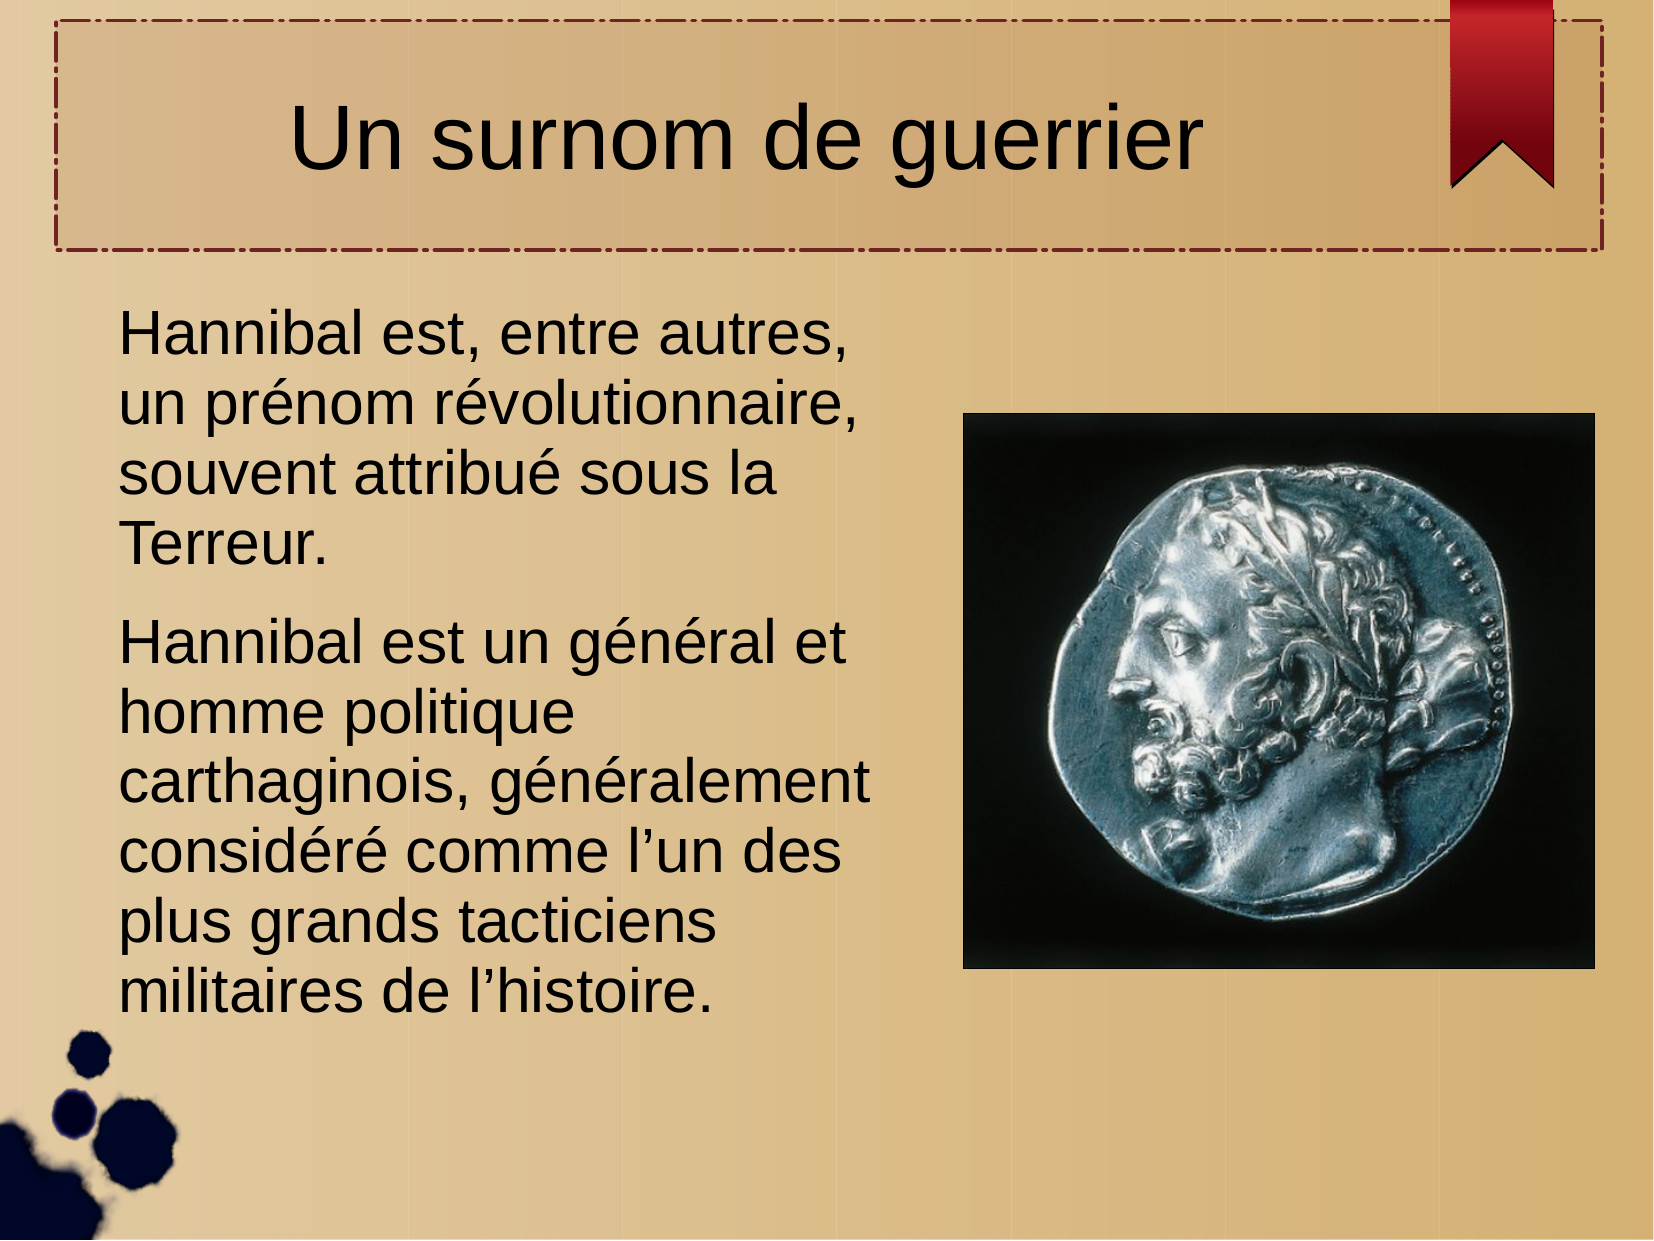

# Un surnom de guerrier
Hannibal est, entre autres, un prénom révolutionnaire, souvent attribué sous la Terreur.
Hannibal est un général et homme politique carthaginois, généralement considéré comme l’un des plus grands tacticiens militaires de l’histoire.